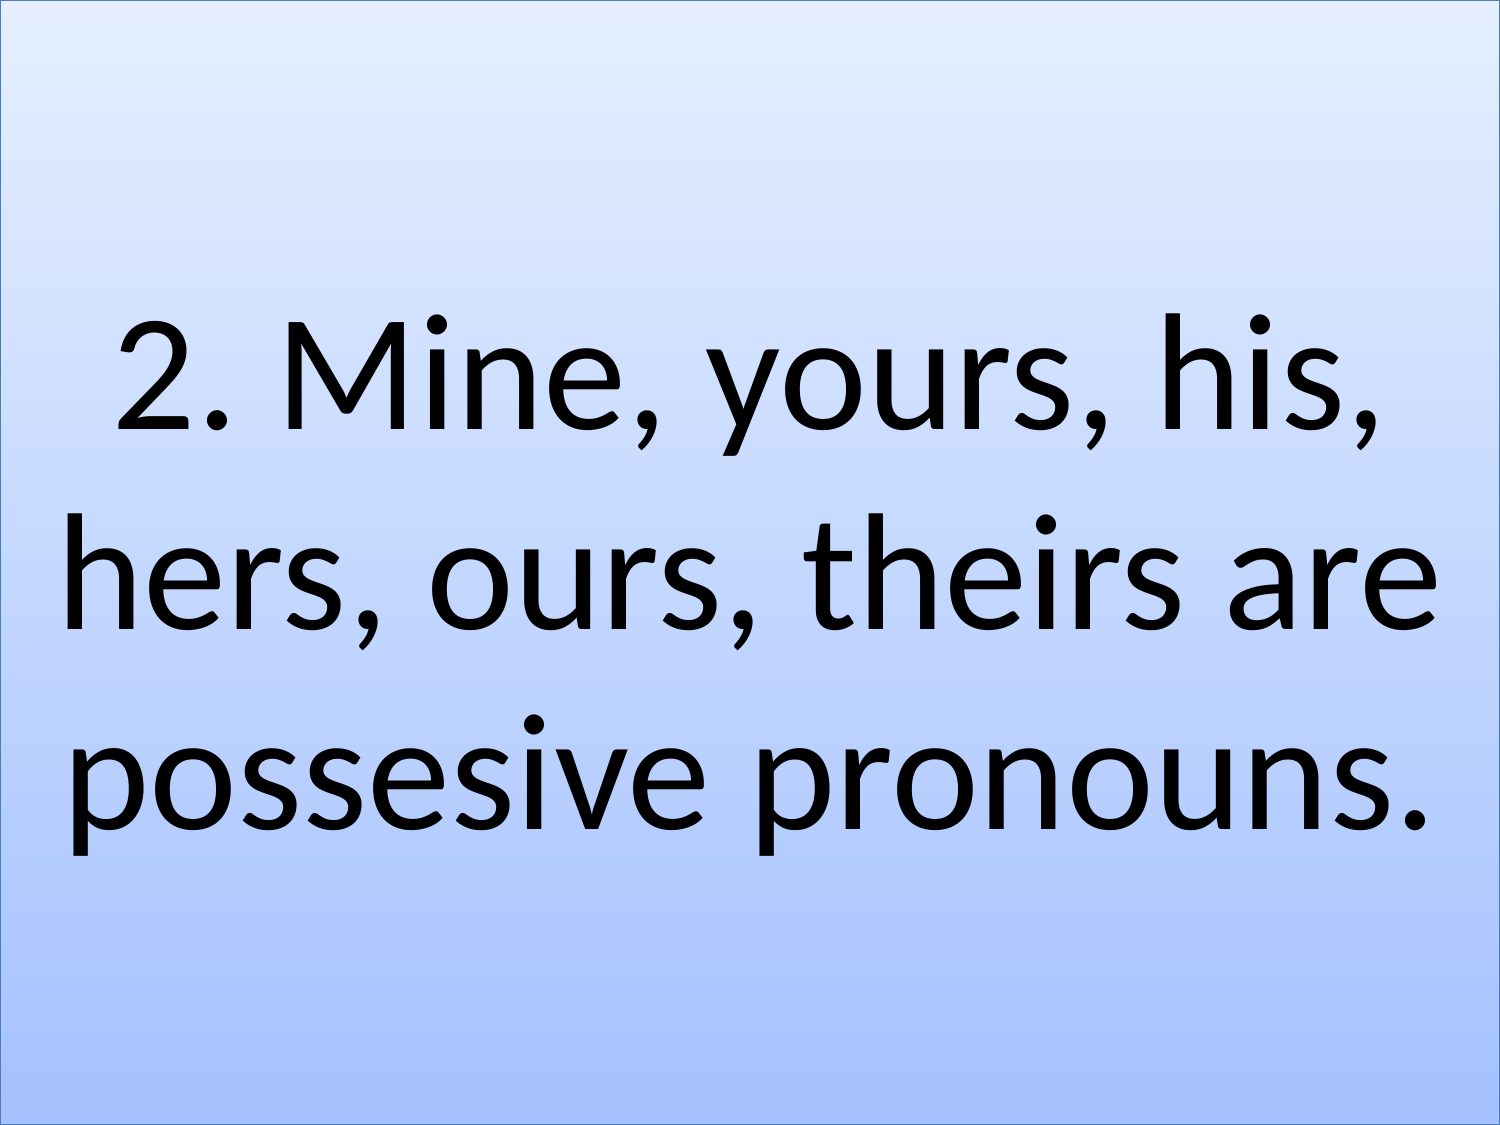

# 2. Mine, yours, his, hers, ours, theirs are possesive pronouns.